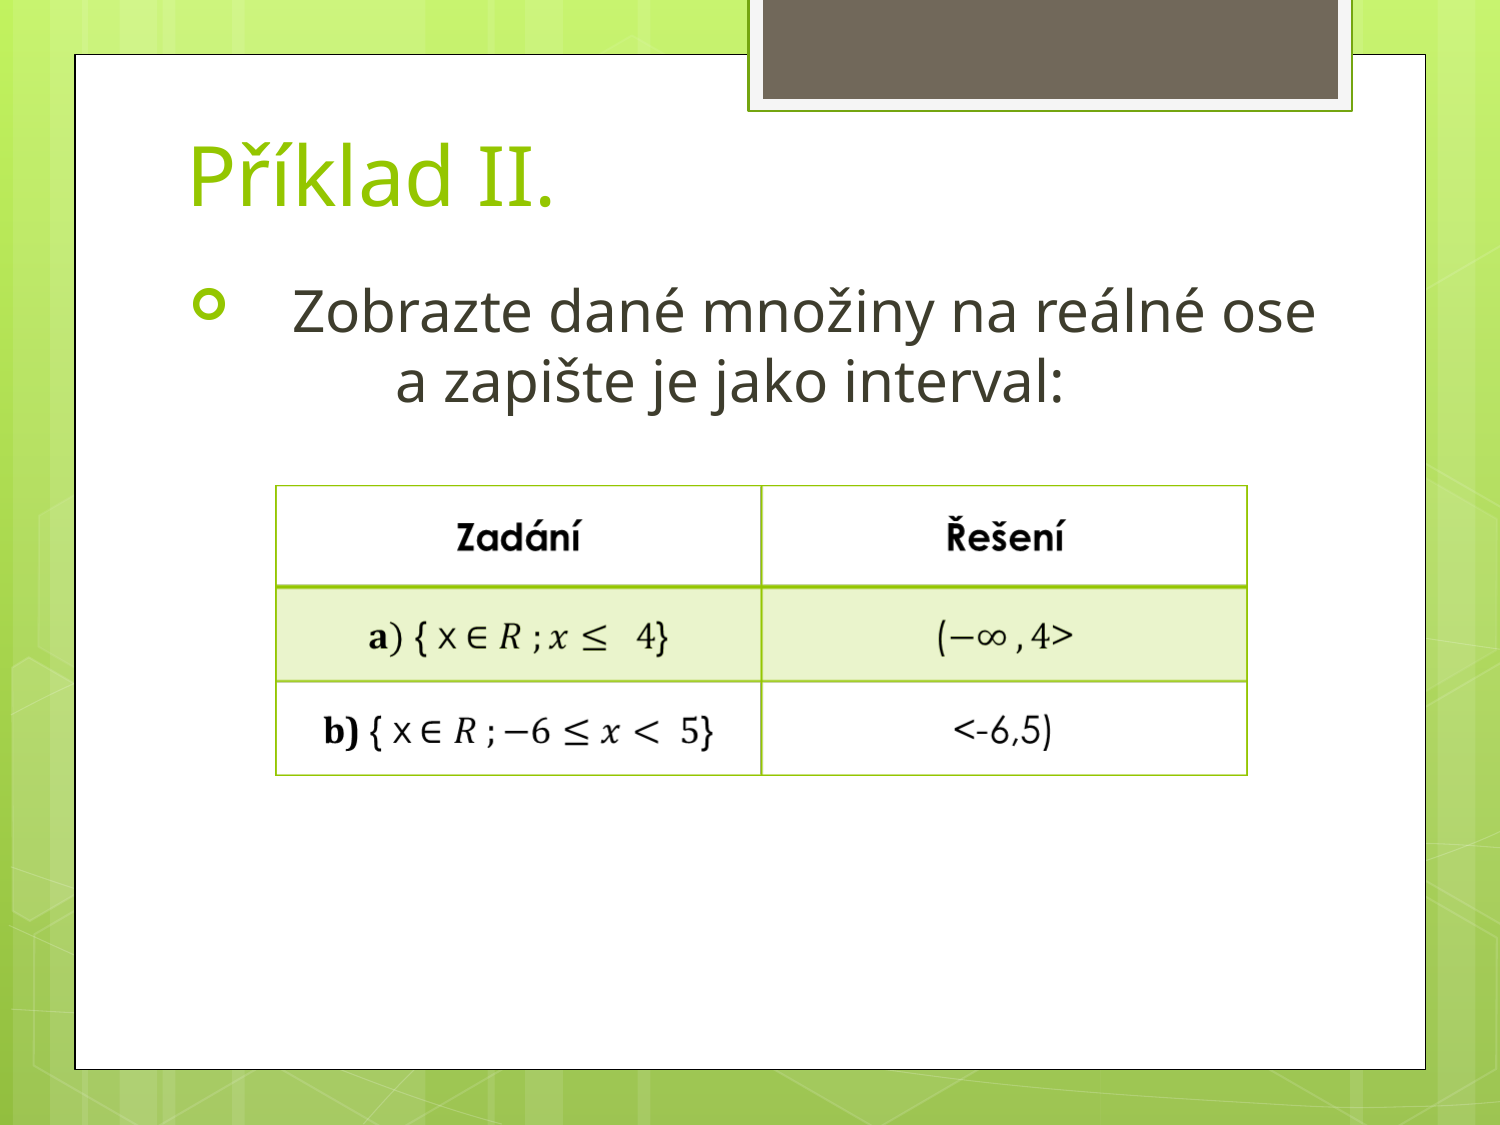

# Příklad II.
Zobrazte dané množiny na reálné ose a zapište je jako interval: